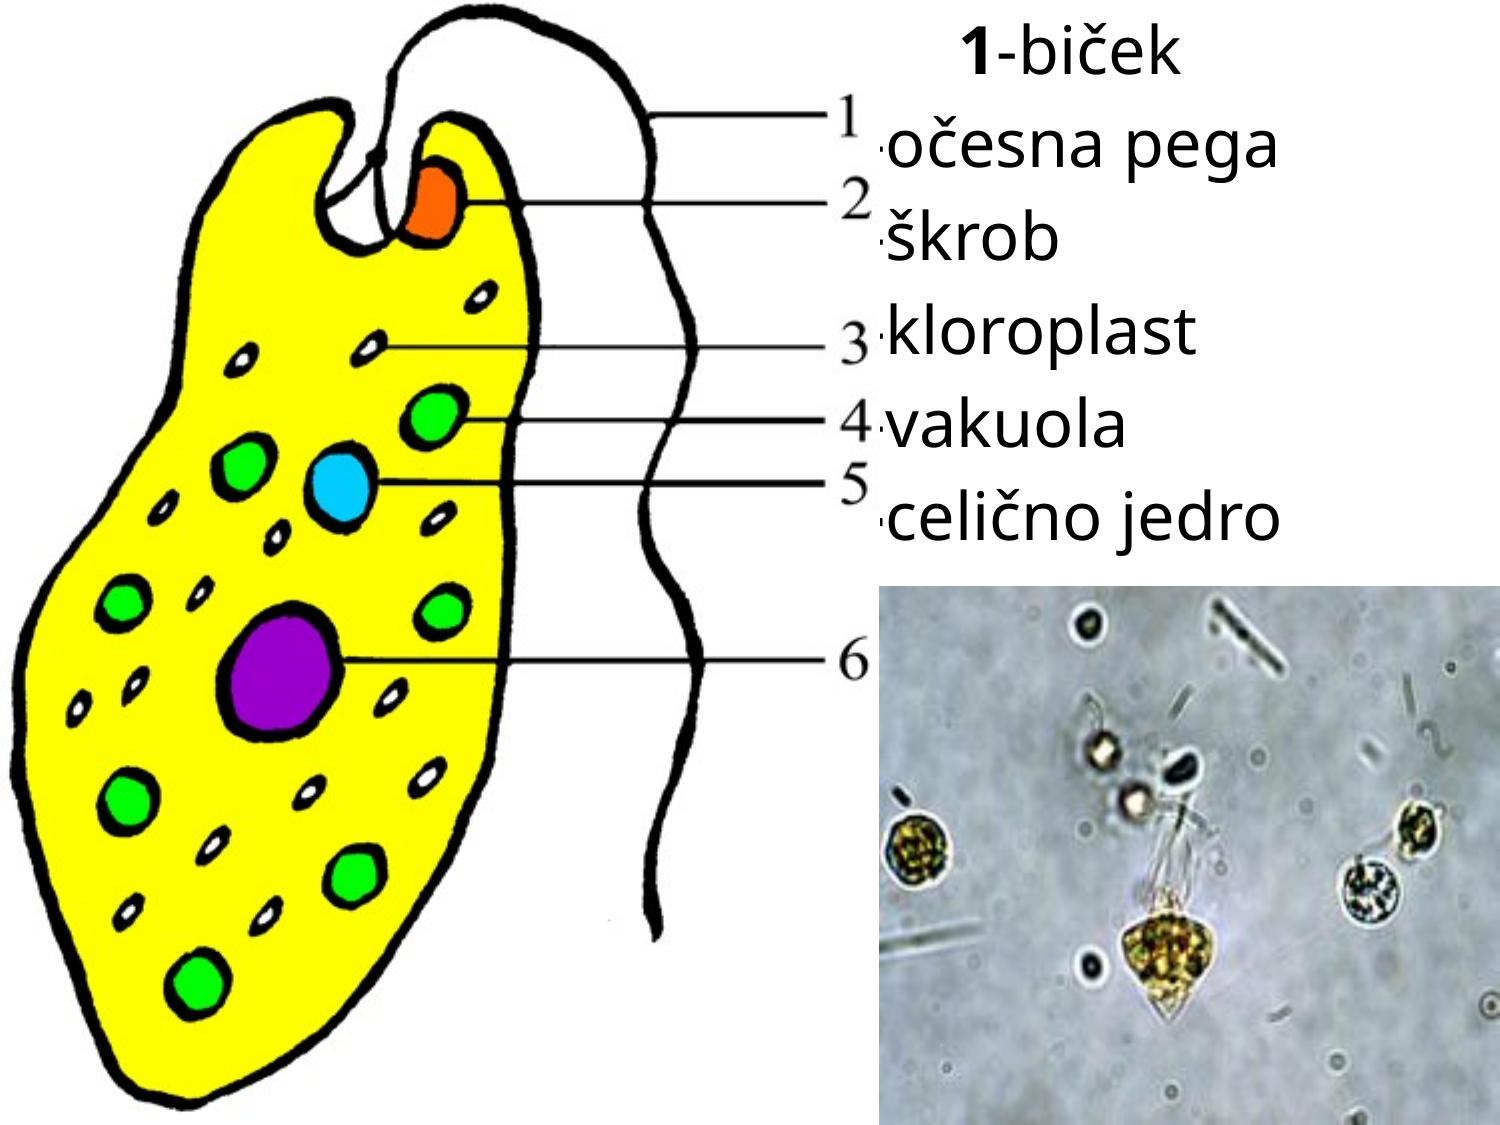

# 1-biček
 2-očesna pega
 3-škrob
 4-kloroplast
 5-vakuola
 6-celično jedro